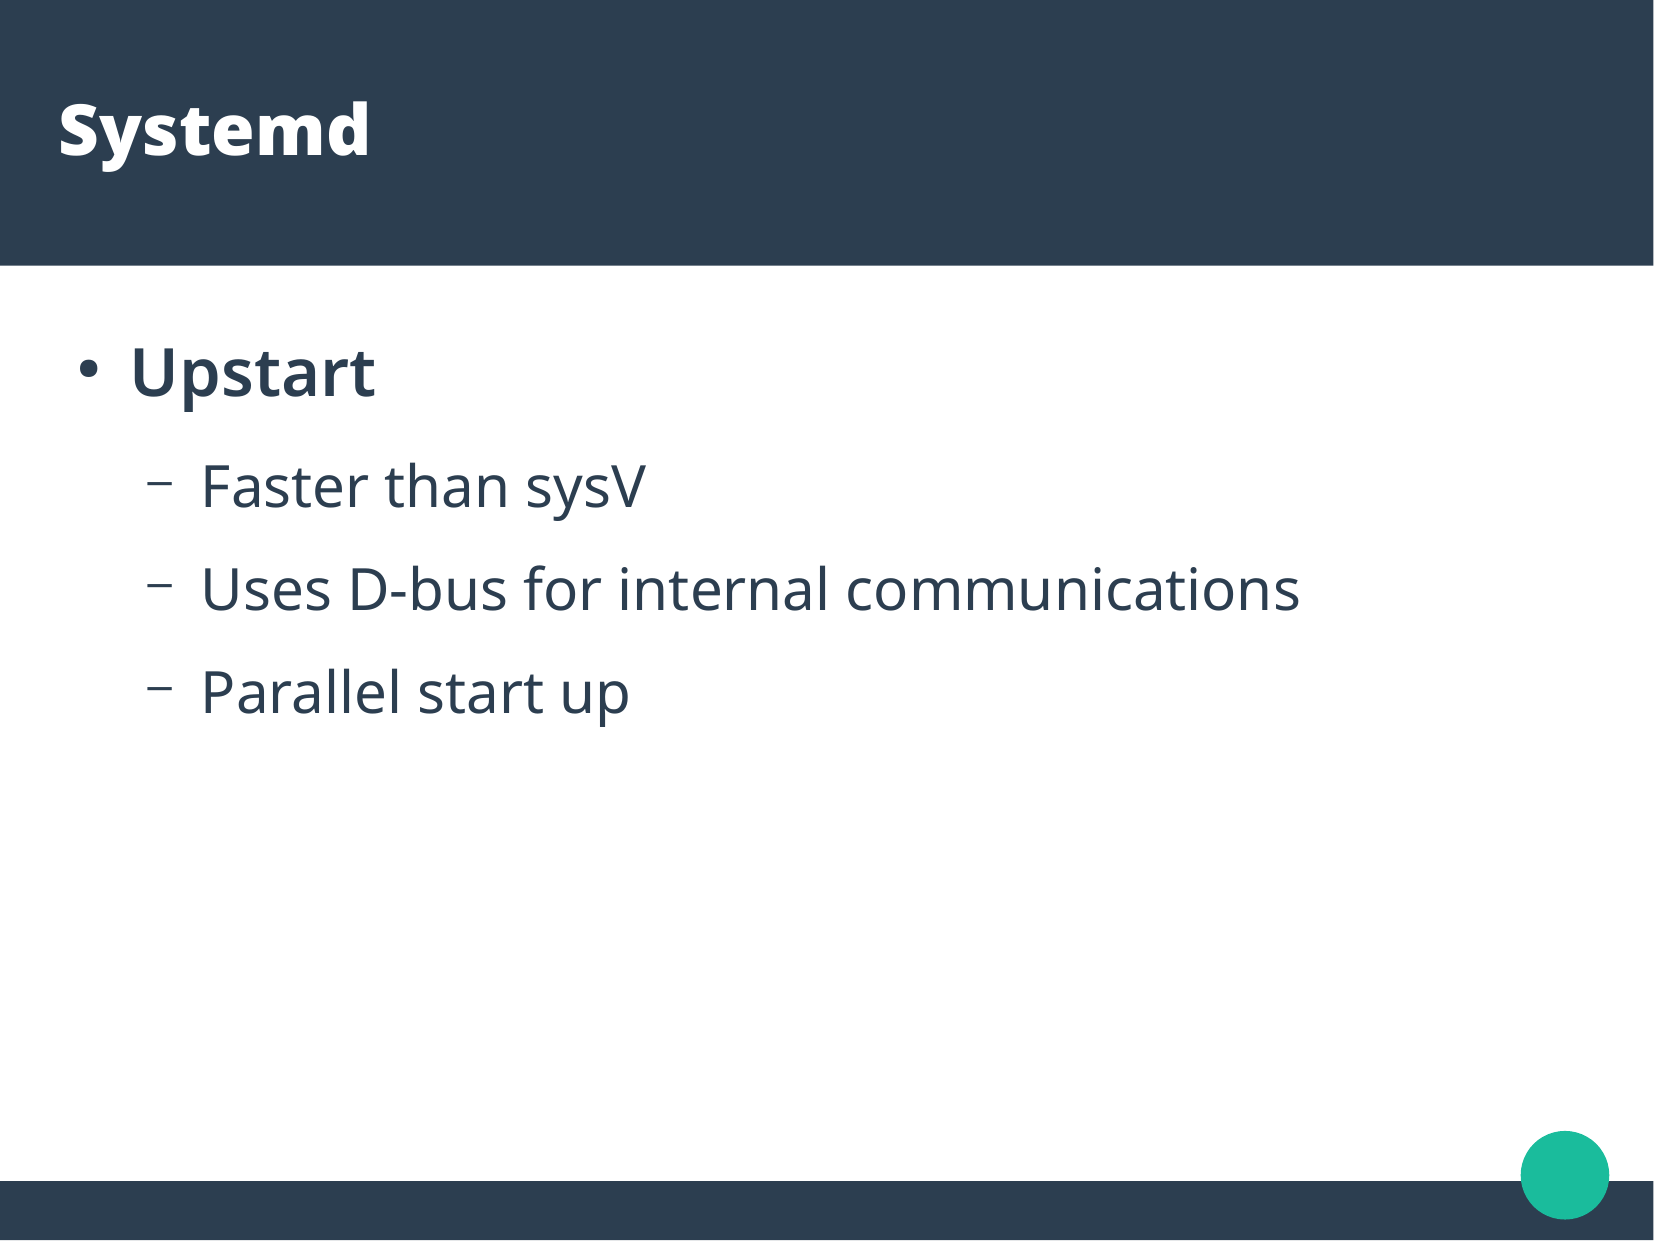

# Systemd
Upstart
Faster than sysV
Uses D-bus for internal communications
Parallel start up